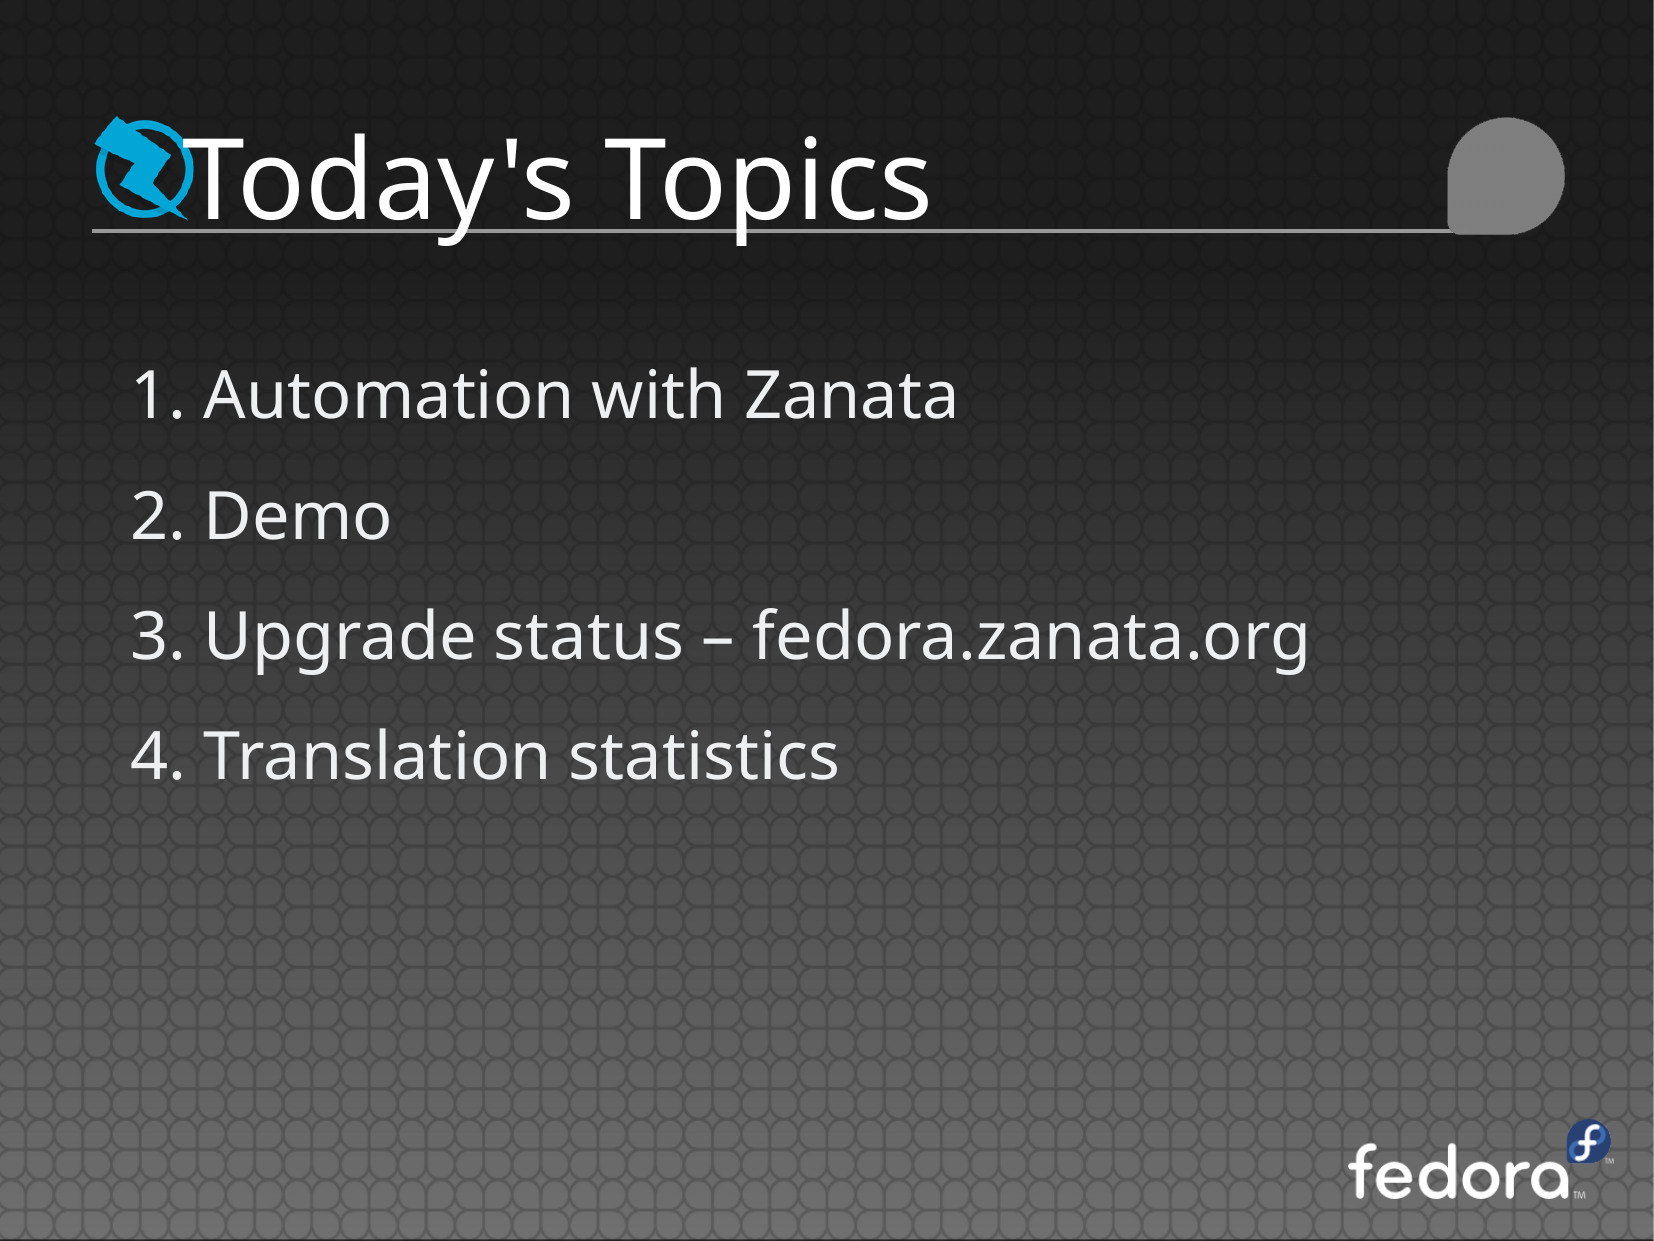

# Today's Topics
 Automation with Zanata
 Demo
 Upgrade status – fedora.zanata.org
 Translation statistics